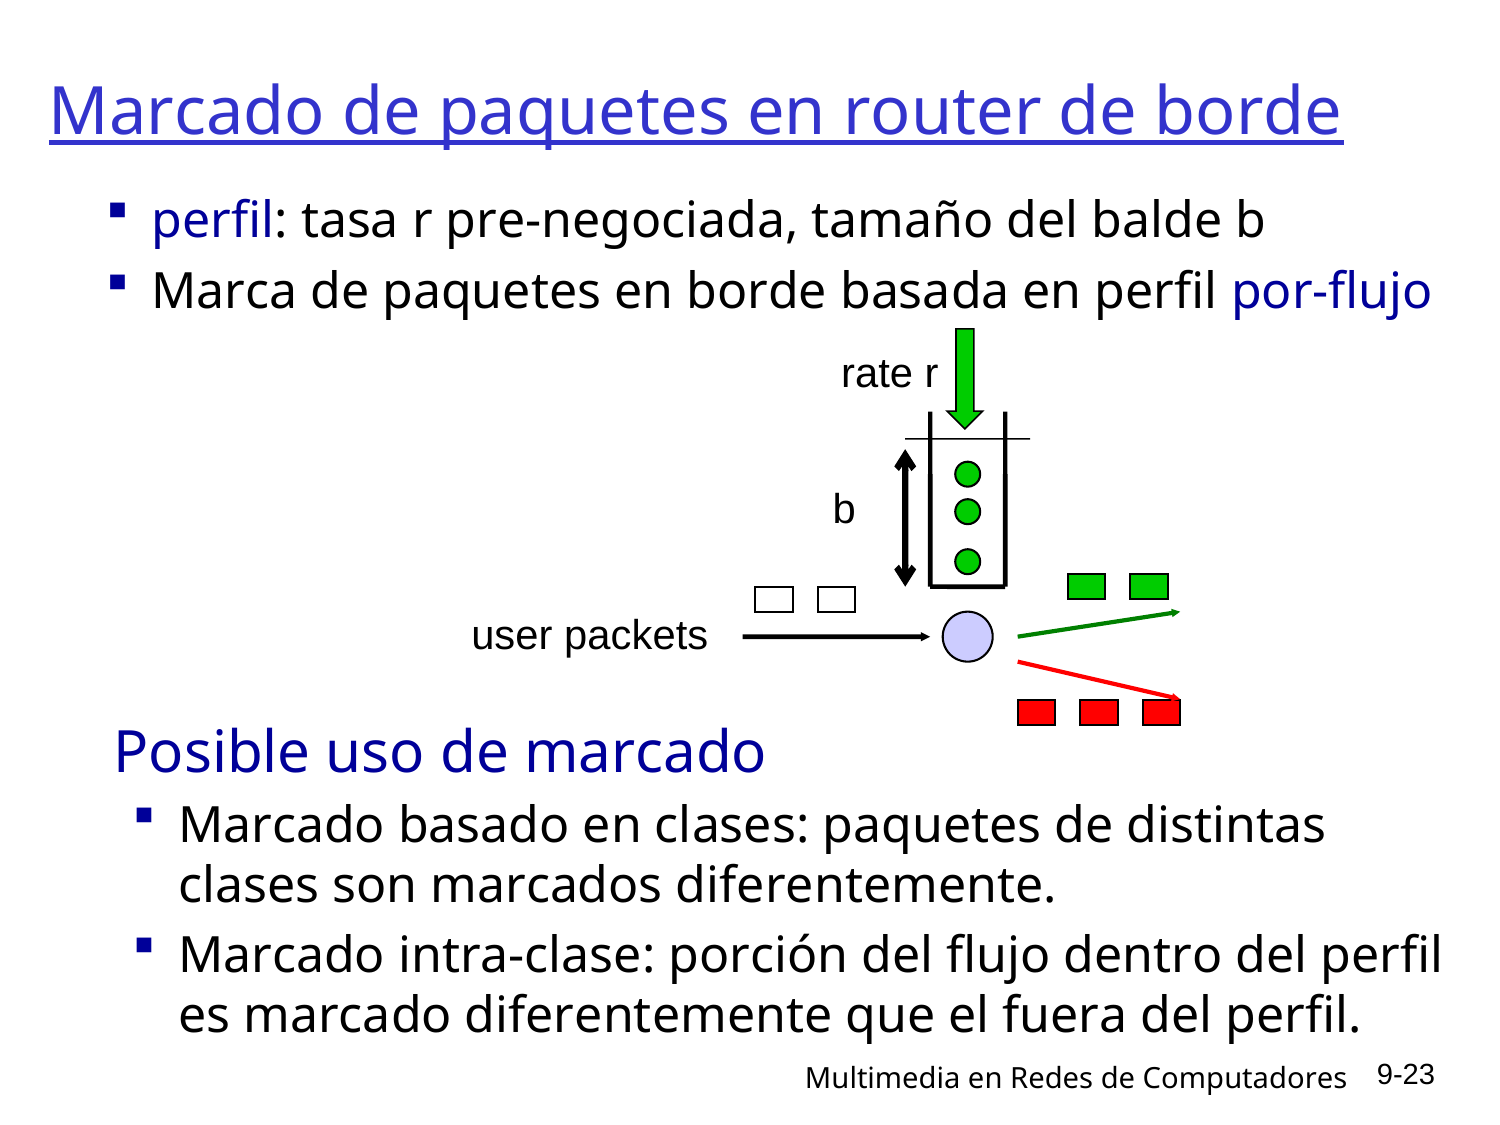

# Marcado de paquetes en router de borde
perfil: tasa r pre-negociada, tamaño del balde b
Marca de paquetes en borde basada en perfil por-flujo
rate r
b
user packets
Posible uso de marcado
Marcado basado en clases: paquetes de distintas clases son marcados diferentemente.
Marcado intra-clase: porción del flujo dentro del perfil es marcado diferentemente que el fuera del perfil.
23